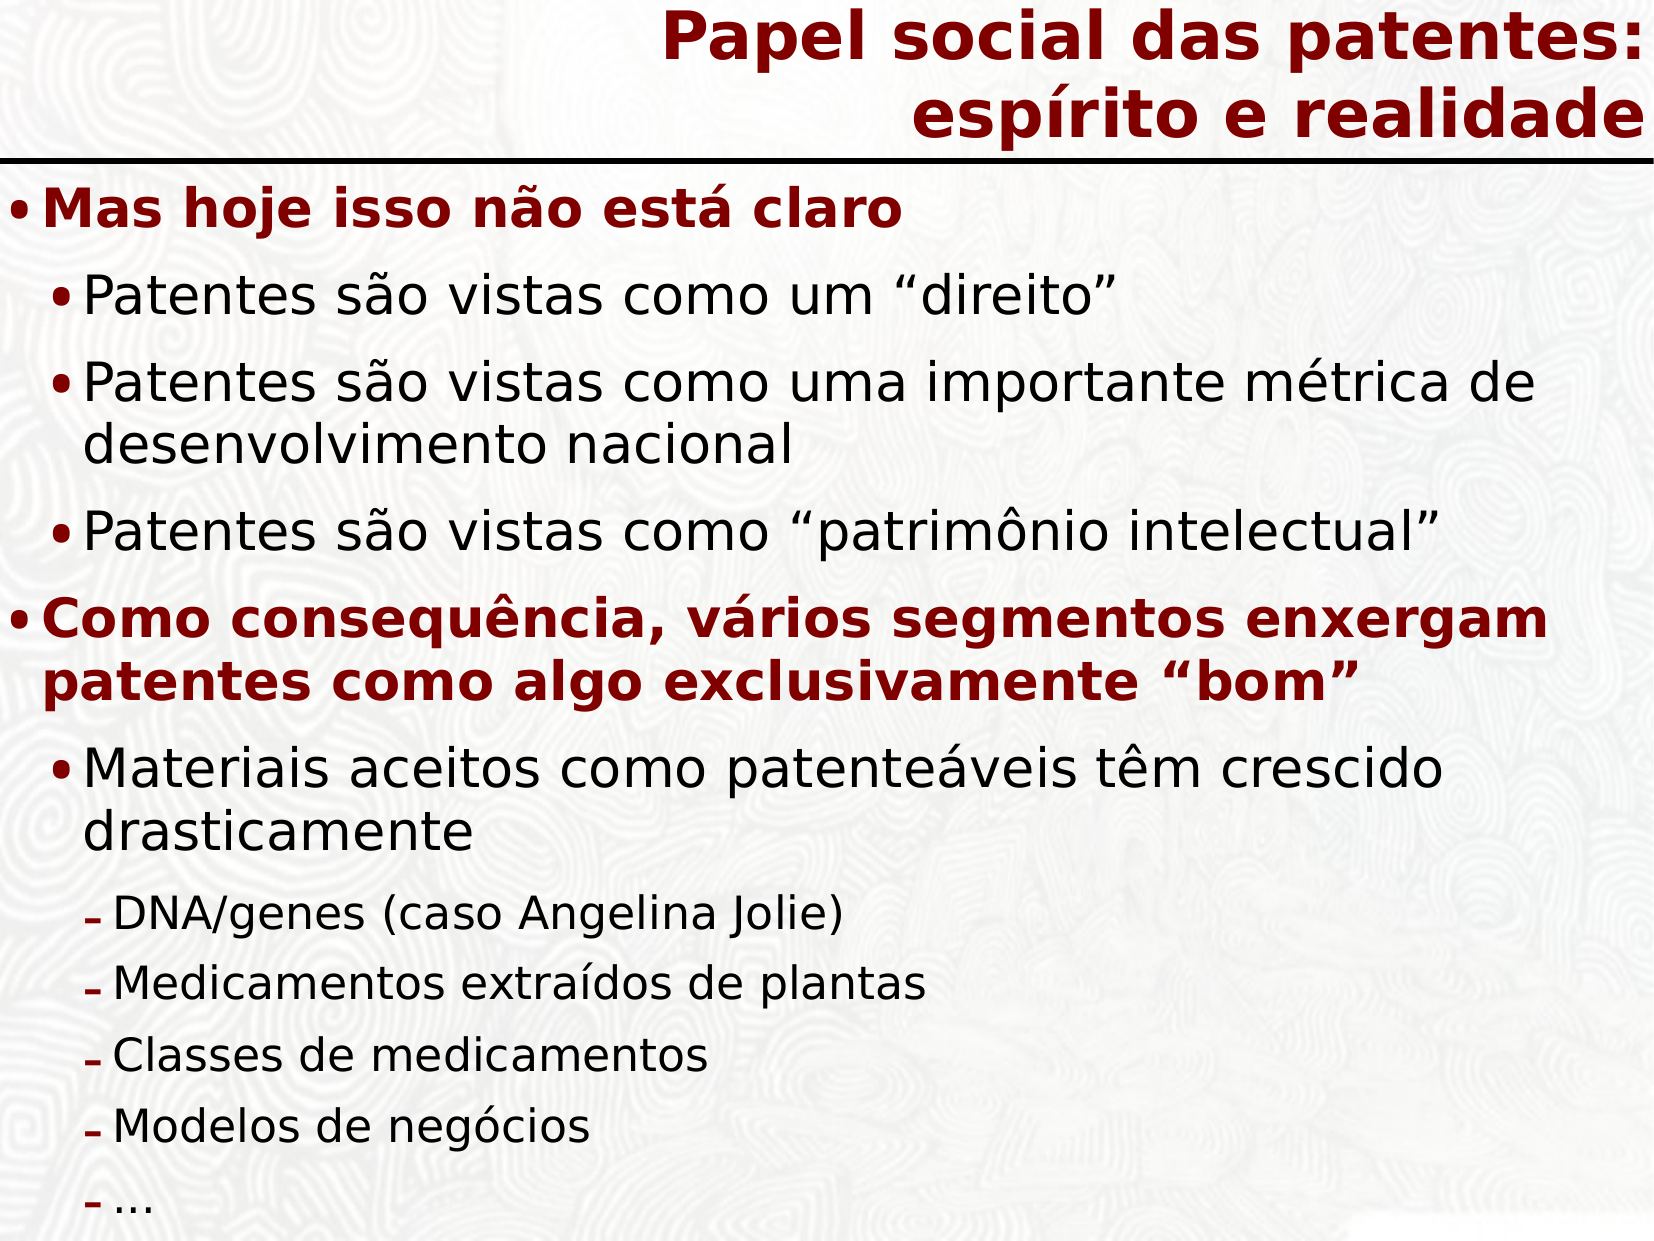

# Papel social das patentes: espírito e realidade
Mas hoje isso não está claro
Patentes são vistas como um “direito”
Patentes são vistas como uma importante métrica de desenvolvimento nacional
Patentes são vistas como “patrimônio intelectual”
Como consequência, vários segmentos enxergam patentes como algo exclusivamente “bom”
Materiais aceitos como patenteáveis têm crescido drasticamente
DNA/genes (caso Angelina Jolie)
Medicamentos extraídos de plantas
Classes de medicamentos
Modelos de negócios
...